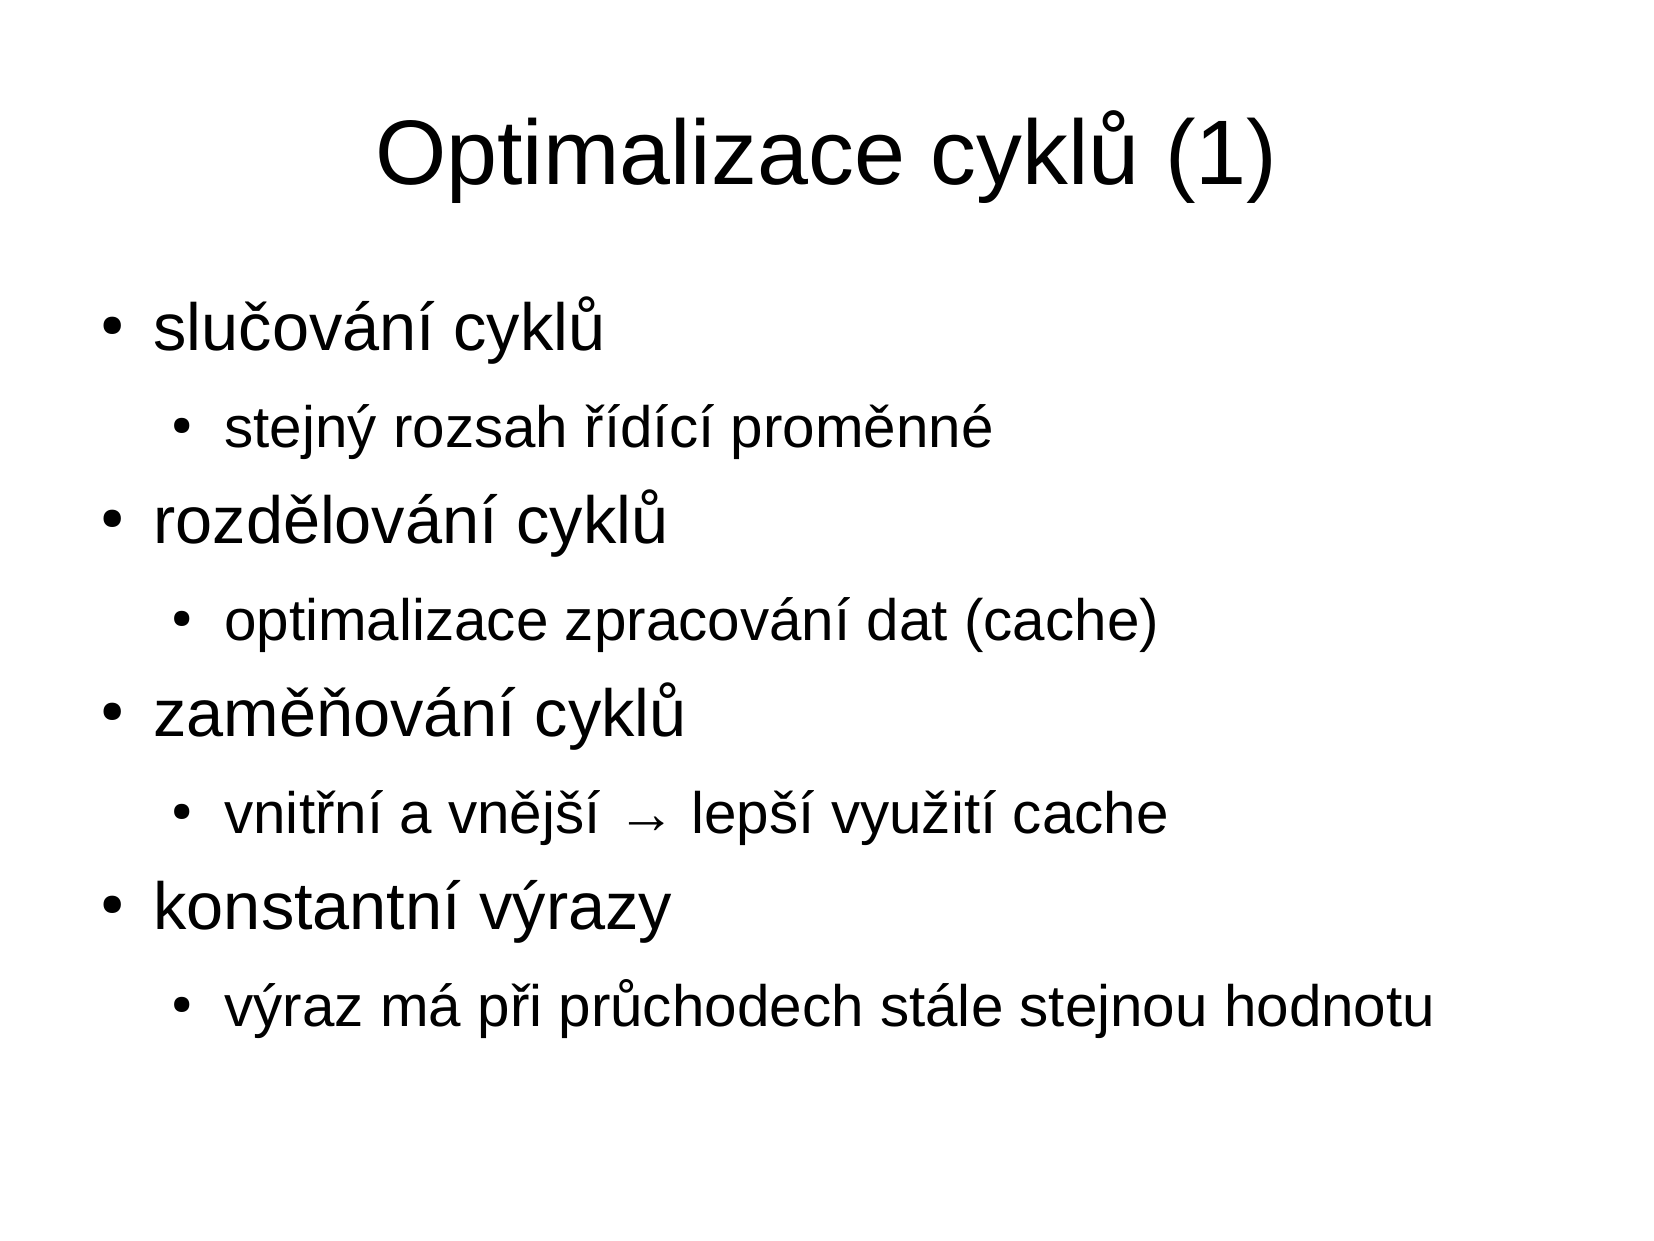

# Optimalizace cyklů (1)
slučování cyklů
stejný rozsah řídící proměnné
rozdělování cyklů
optimalizace zpracování dat (cache)
zaměňování cyklů
vnitřní a vnější → lepší využití cache
konstantní výrazy
výraz má při průchodech stále stejnou hodnotu